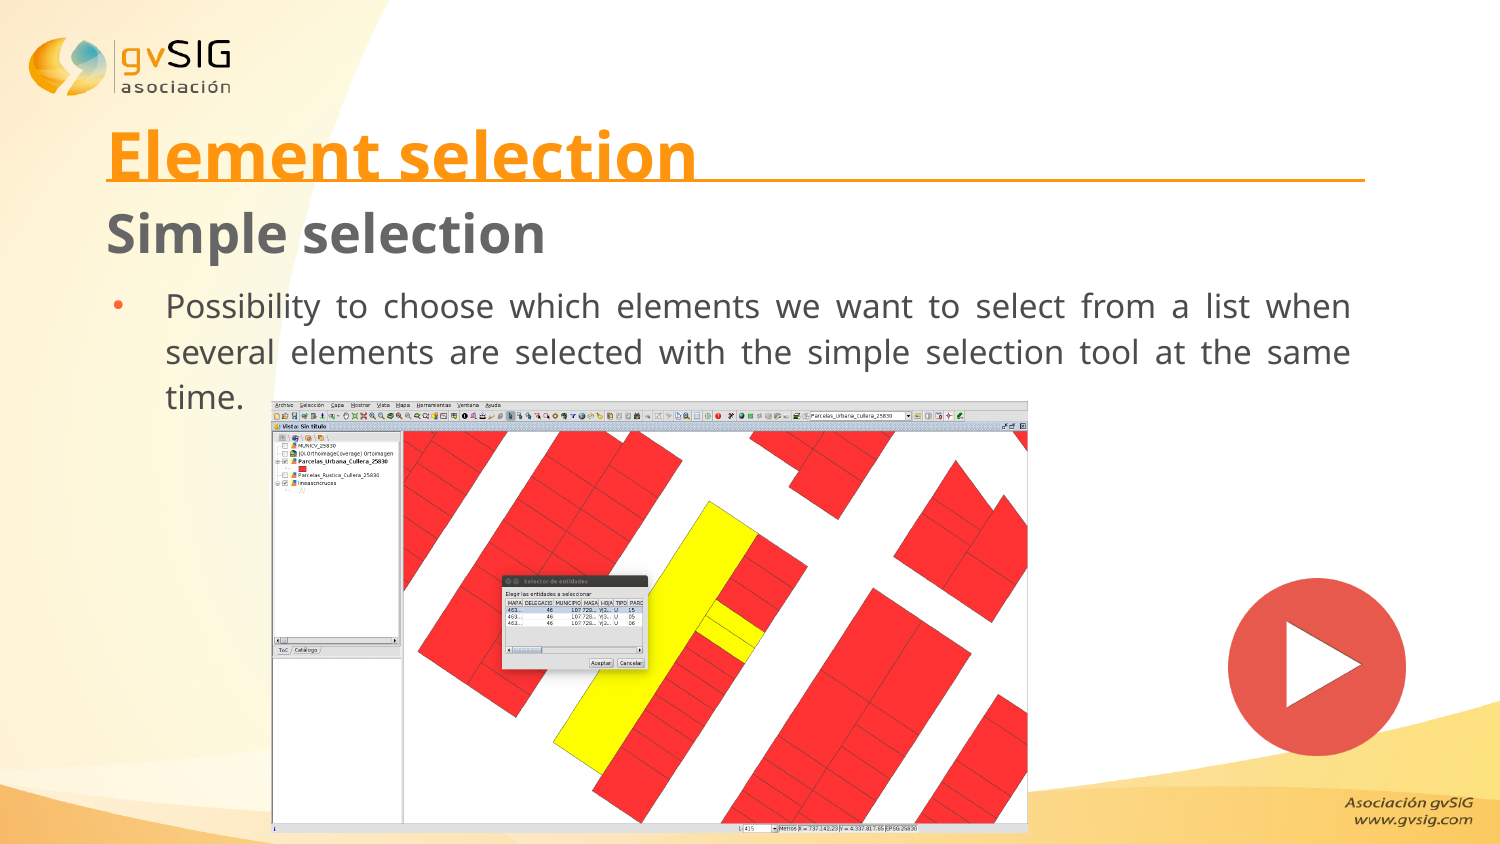

# Element selection
Simple selection
Possibility to choose which elements we want to select from a list when several elements are selected with the simple selection tool at the same time.